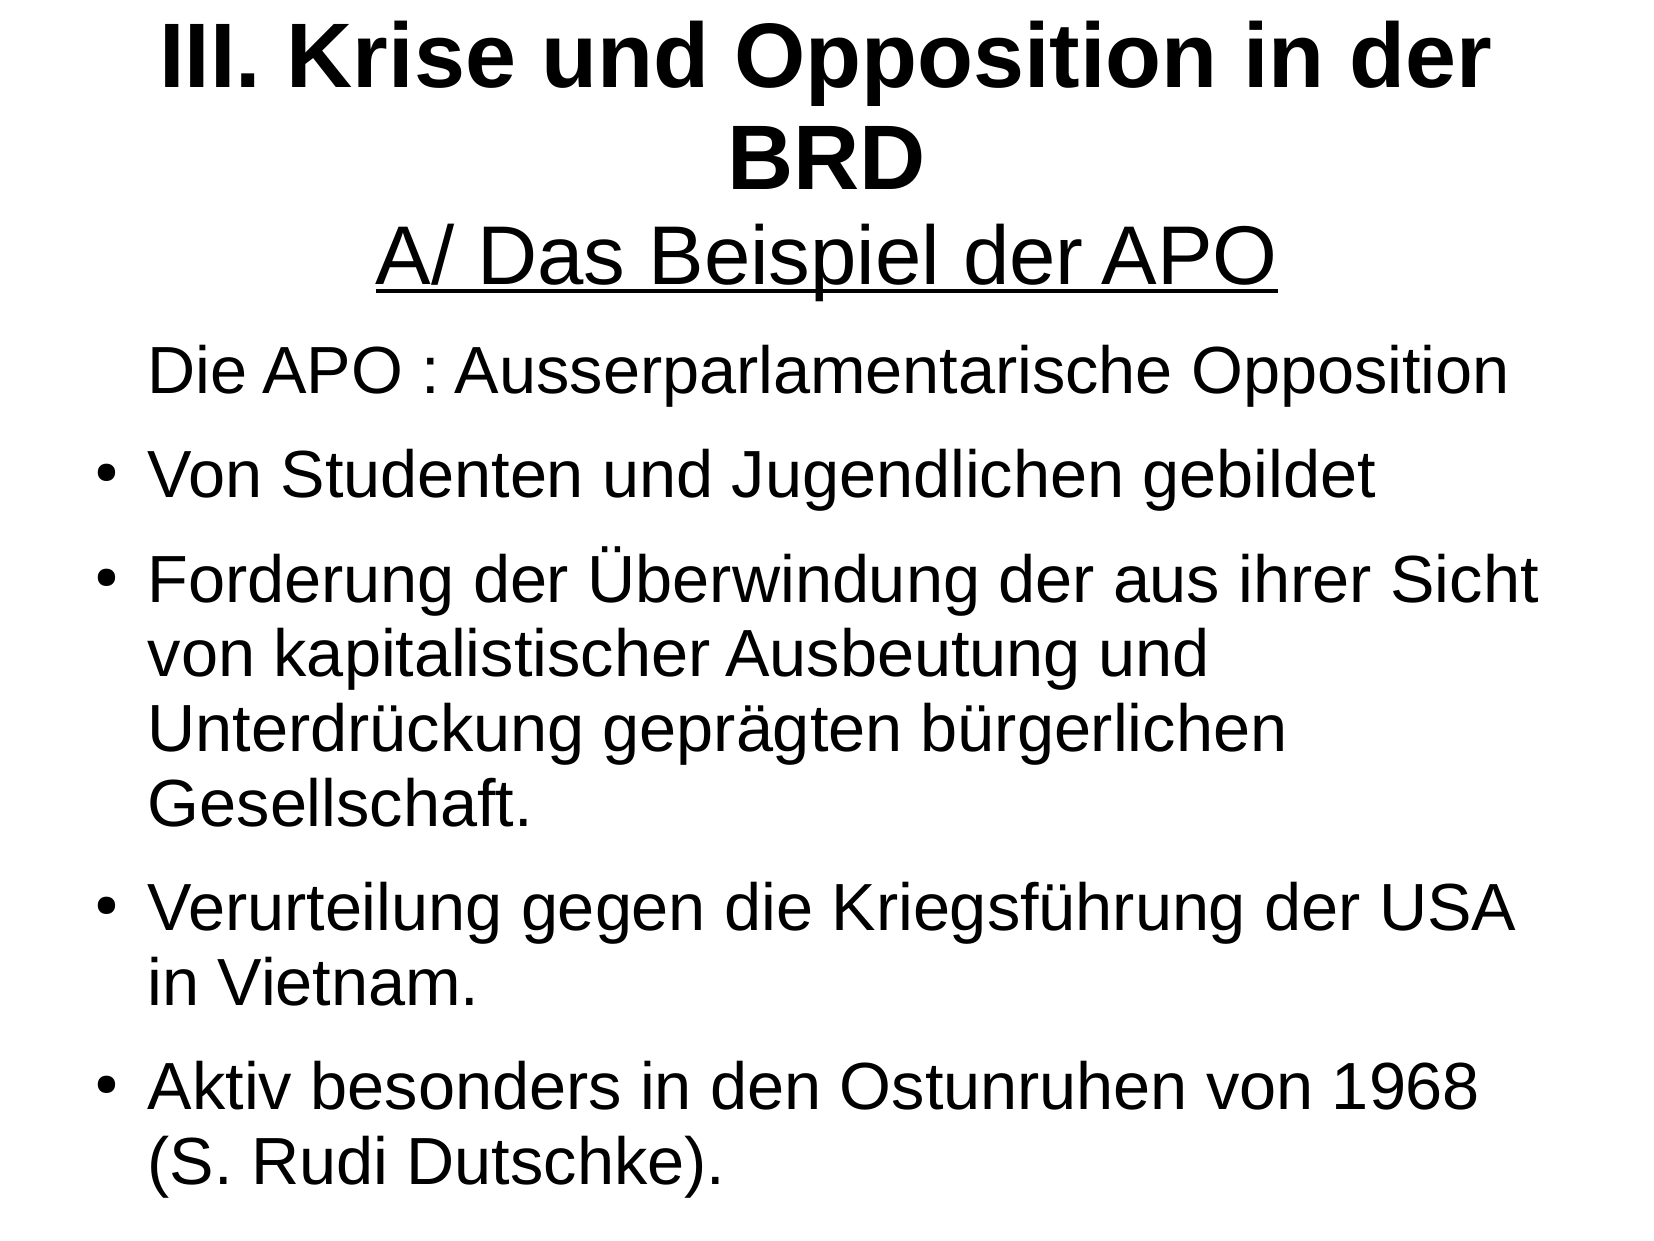

# III. Krise und Opposition in der BRD A/ Das Beispiel der APO
Die APO : Ausserparlamentarische Opposition
Von Studenten und Jugendlichen gebildet
Forderung der Überwindung der aus ihrer Sicht von kapitalistischer Ausbeutung und Unterdrückung geprägten bürgerlichen Gesellschaft.
Verurteilung gegen die Kriegsführung der USA in Vietnam.
Aktiv besonders in den Ostunruhen von 1968 (S. Rudi Dutschke).